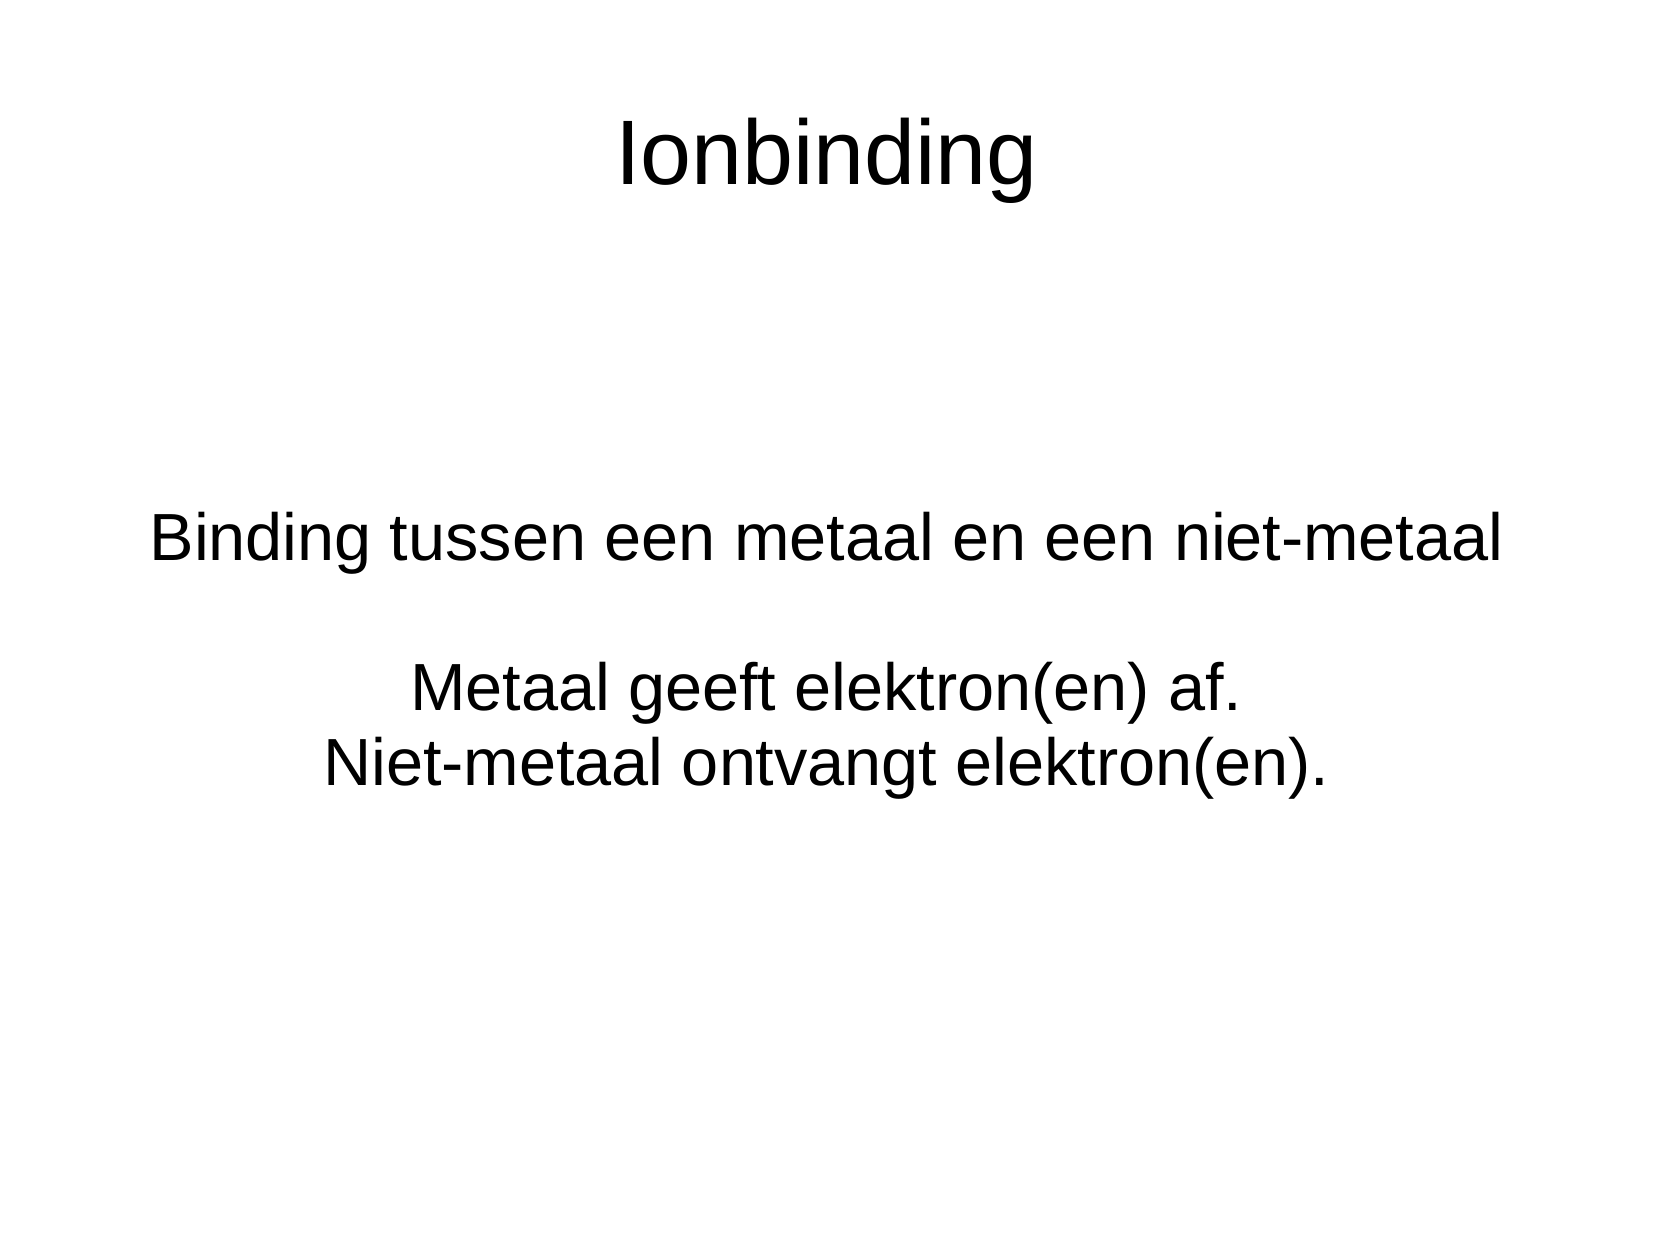

# Ionbinding
Binding tussen een metaal en een niet-metaal
Metaal geeft elektron(en) af.
Niet-metaal ontvangt elektron(en).